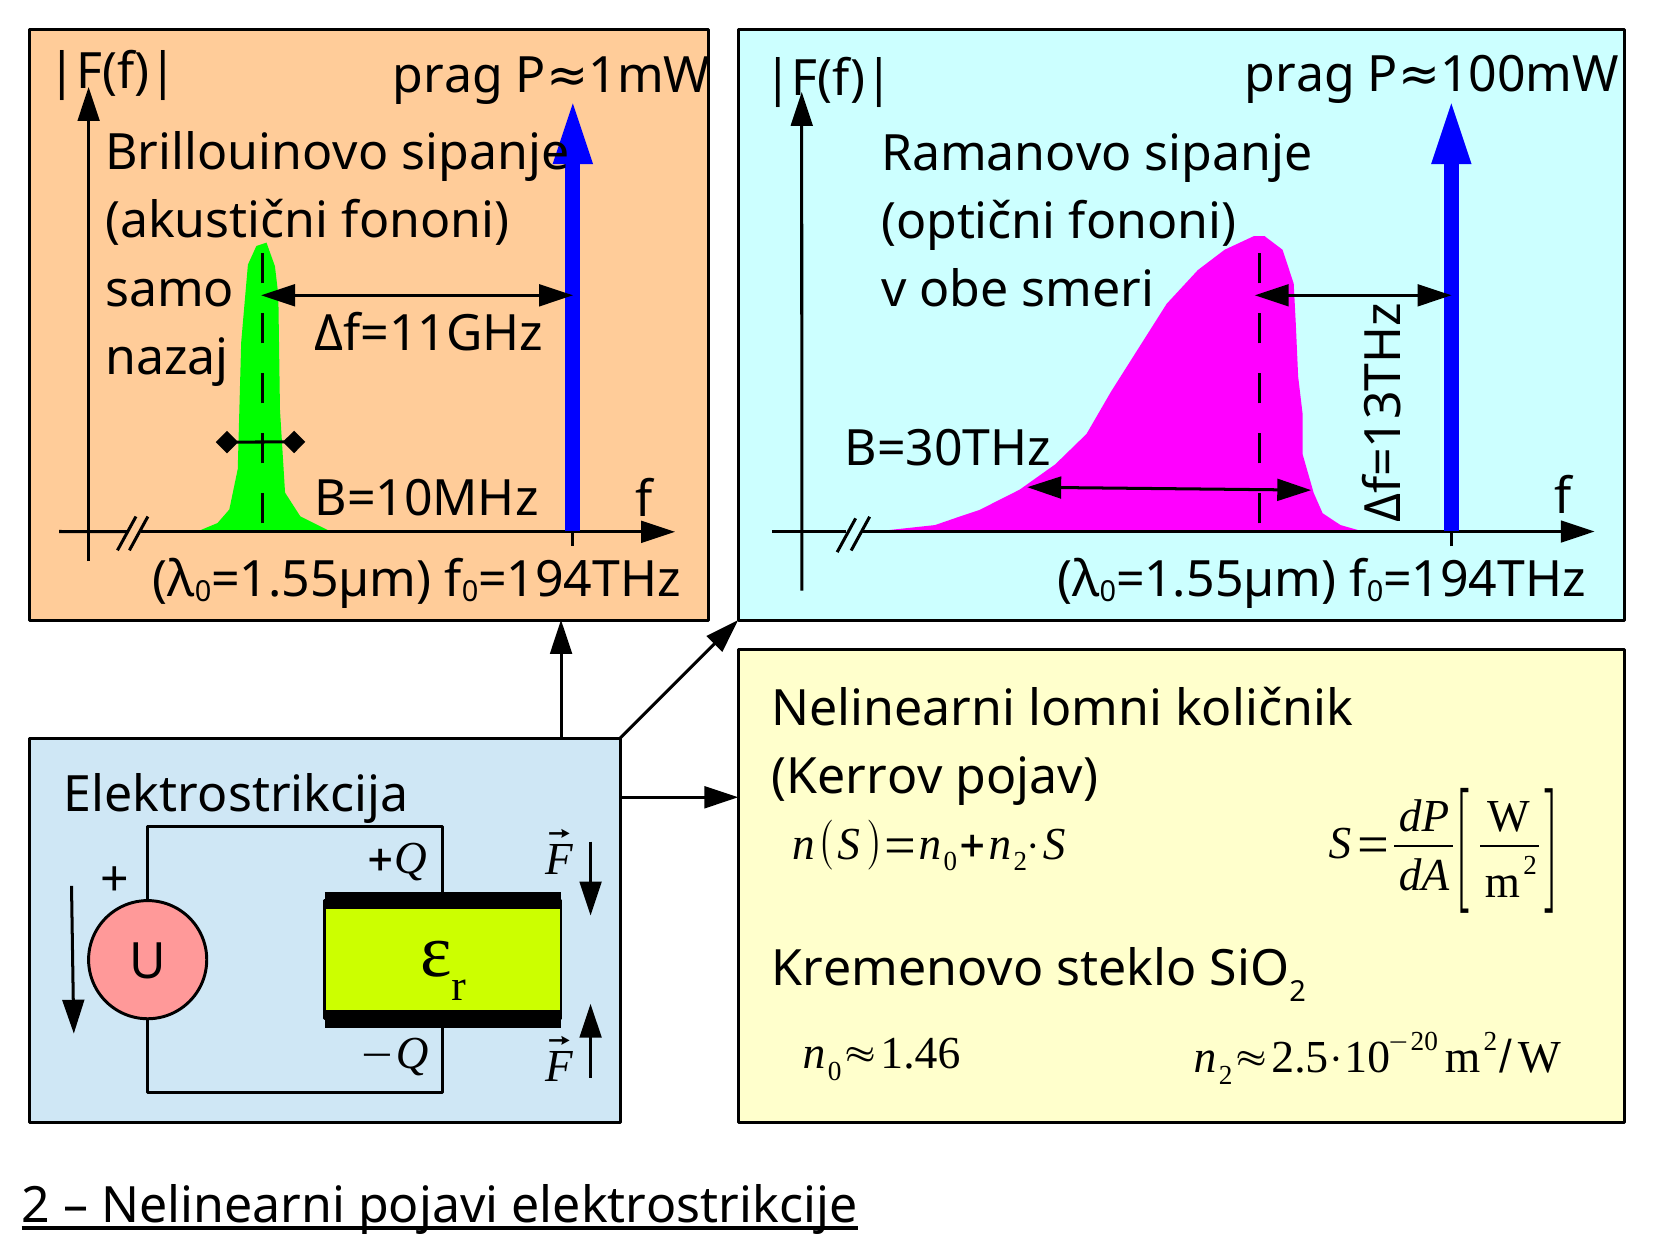

|F(f)|
prag P≈100mW
prag P≈1mW
|F(f)|
Brillouinovo sipanje
(akustični fononi)
samo
nazaj
Ramanovo sipanje
(optični fononi)
v obe smeri
Δf=11GHz
Δf=13THz
B=30THz
f
B=10MHz
f
(λ0=1.55μm) f0=194THz
(λ0=1.55μm) f0=194THz
Nelinearni lomni količnik
(Kerrov pojav)
Elektrostrikcija
+
U
εr
Kremenovo steklo SiO2
2 – Nelinearni pojavi elektrostrikcije